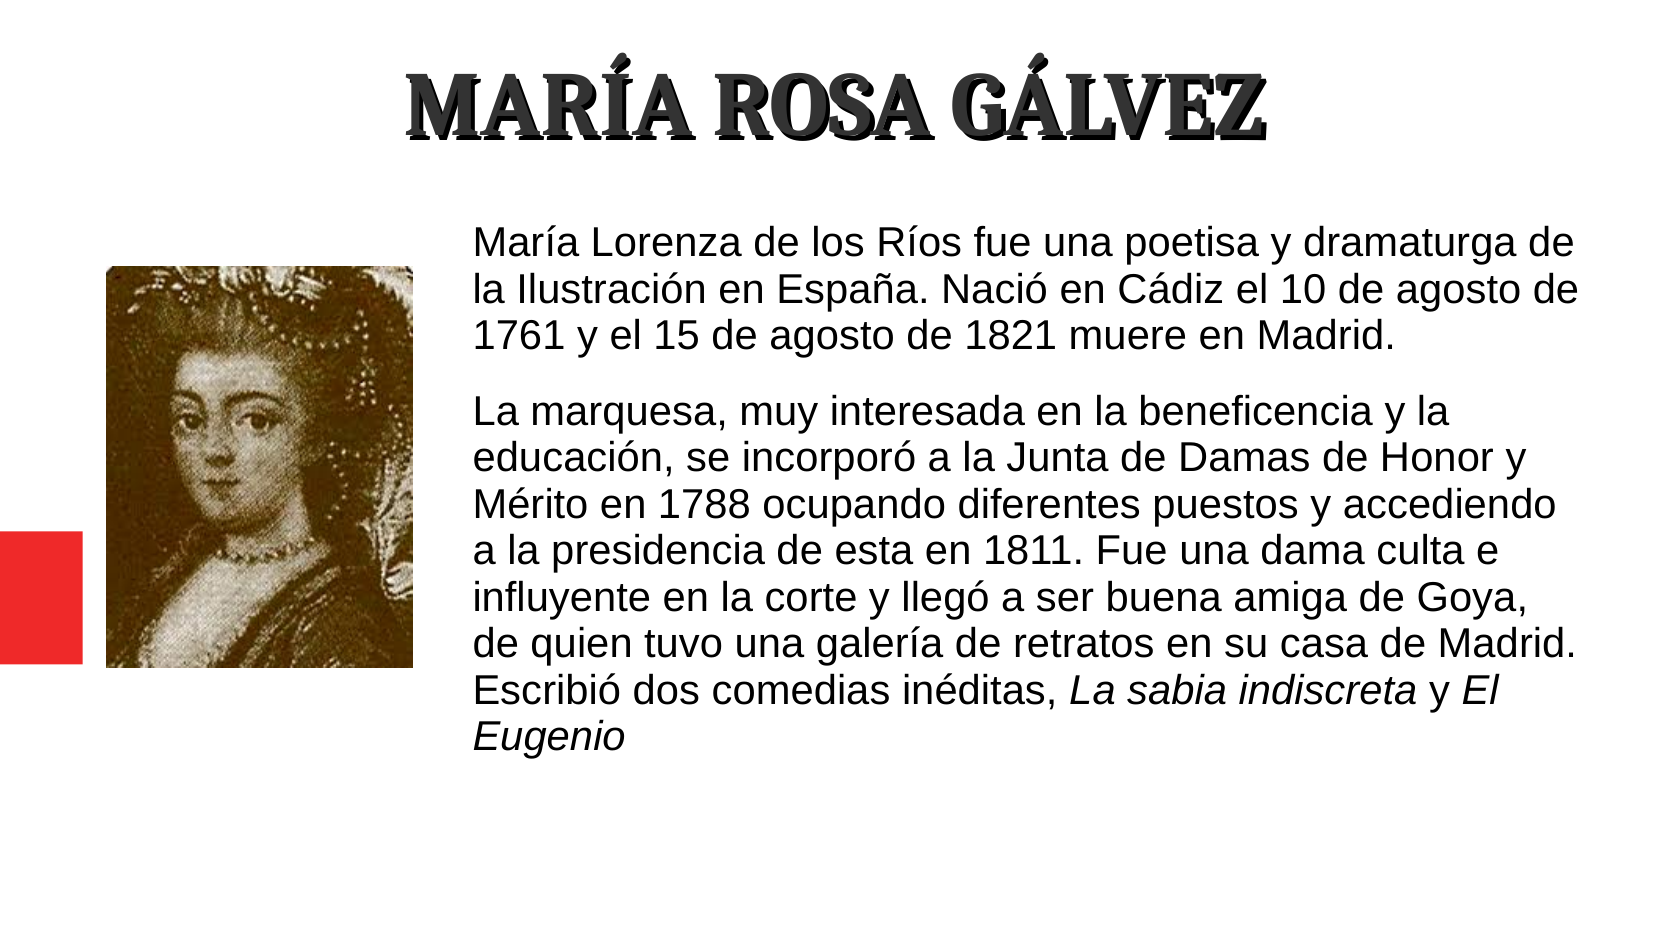

# MARÍA ROSA GÁLVEZ
María Lorenza de los Ríos fue una poetisa y dramaturga de la Ilustración en España. Nació en Cádiz el 10 de agosto de 1761 y el 15 de agosto de 1821 muere en Madrid.
La marquesa, muy interesada en la beneficencia y la educación, se incorporó a la Junta de Damas de Honor y Mérito en 1788 ocupando diferentes puestos y accediendo a la presidencia de esta en 1811. Fue una dama culta e influyente en la corte y llegó a ser buena amiga de Goya, de quien tuvo una galería de retratos en su casa de Madrid. Escribió dos comedias inéditas, La sabia indiscreta y El Eugenio